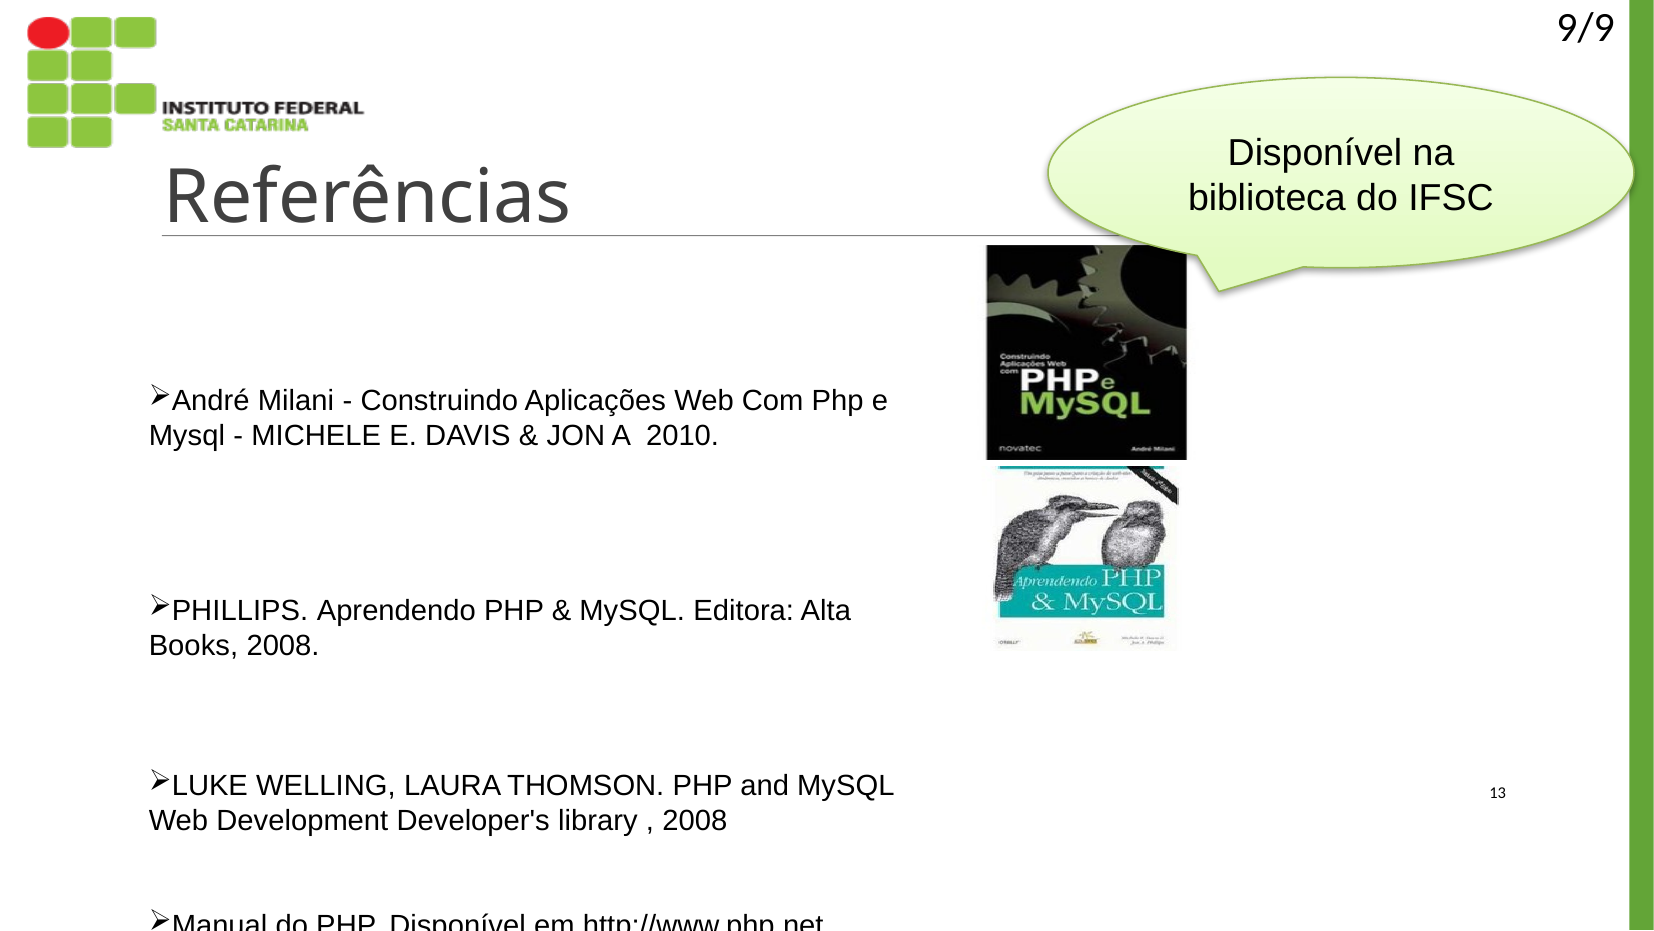

9/9
Disponível na biblioteca do IFSC
Referências
André Milani - Construindo Aplicações Web Com Php e Mysql - MICHELE E. DAVIS & JON A 2010.
PHILLIPS. Aprendendo PHP & MySQL. Editora: Alta Books, 2008.
LUKE WELLING, LAURA THOMSON. PHP and MySQL Web Development Developer's library , 2008
Manual do PHP. Disponível em http://www.php.net